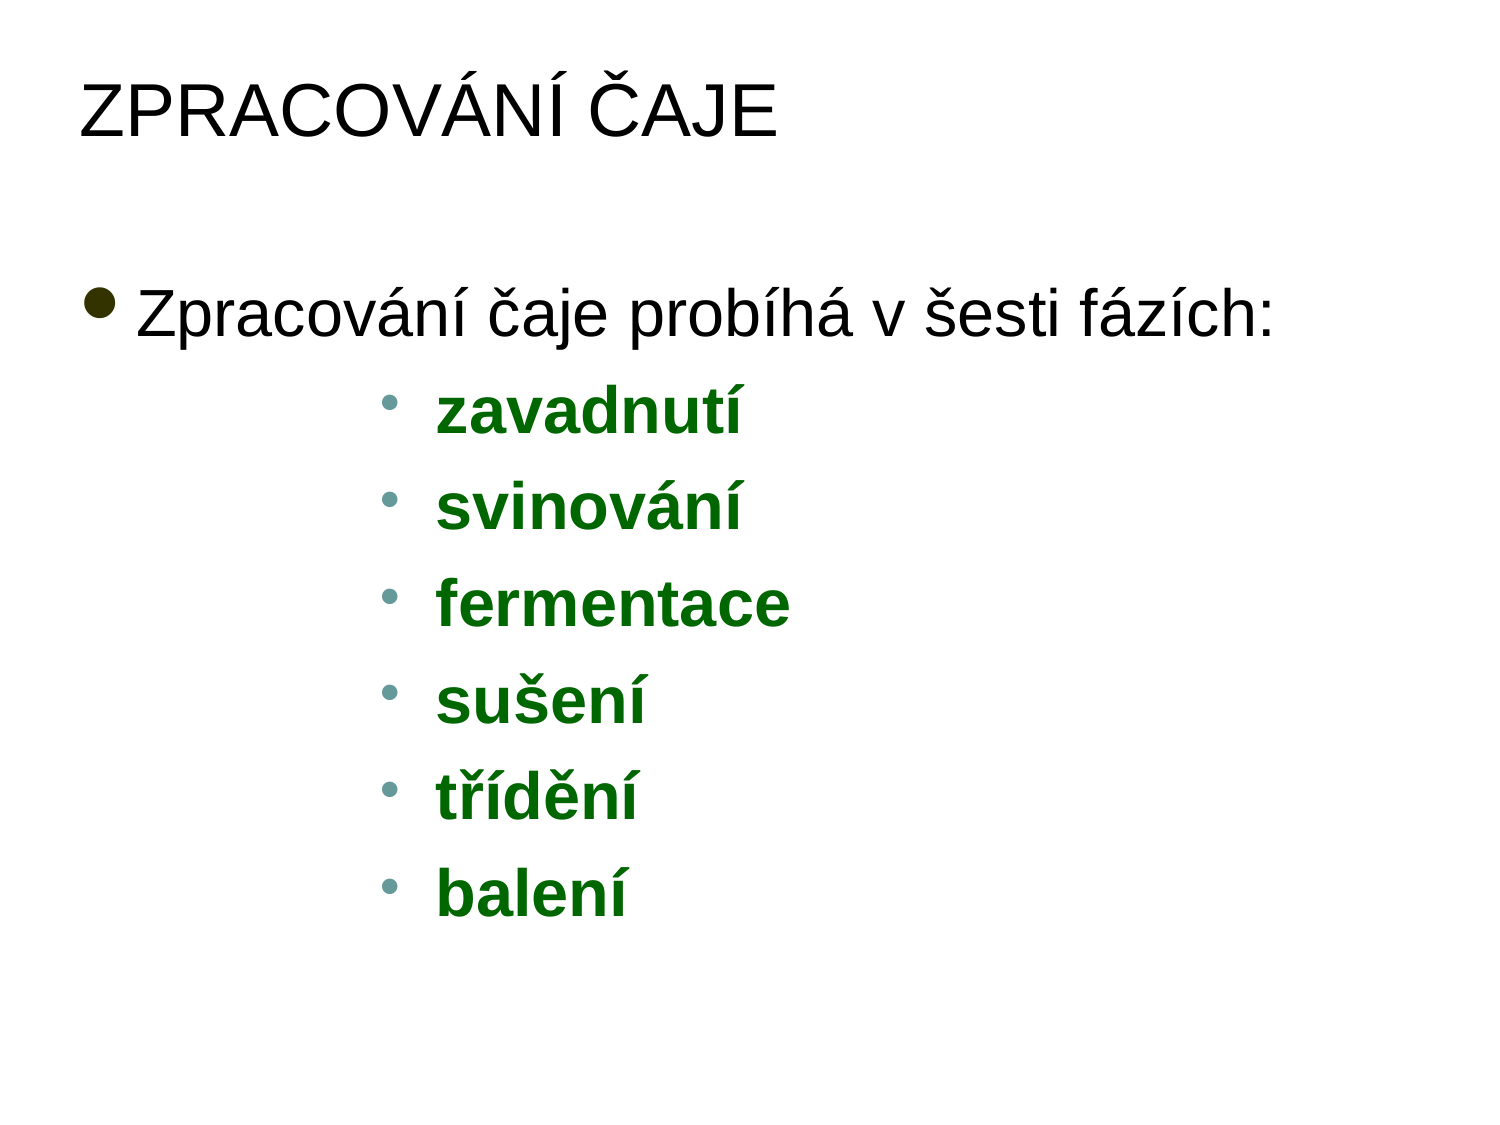

# ZPRACOVÁNÍ ČAJE
Zpracování čaje probíhá v šesti fázích:
 zavadnutí
 svinování
 fermentace
 sušení
 třídění
 balení